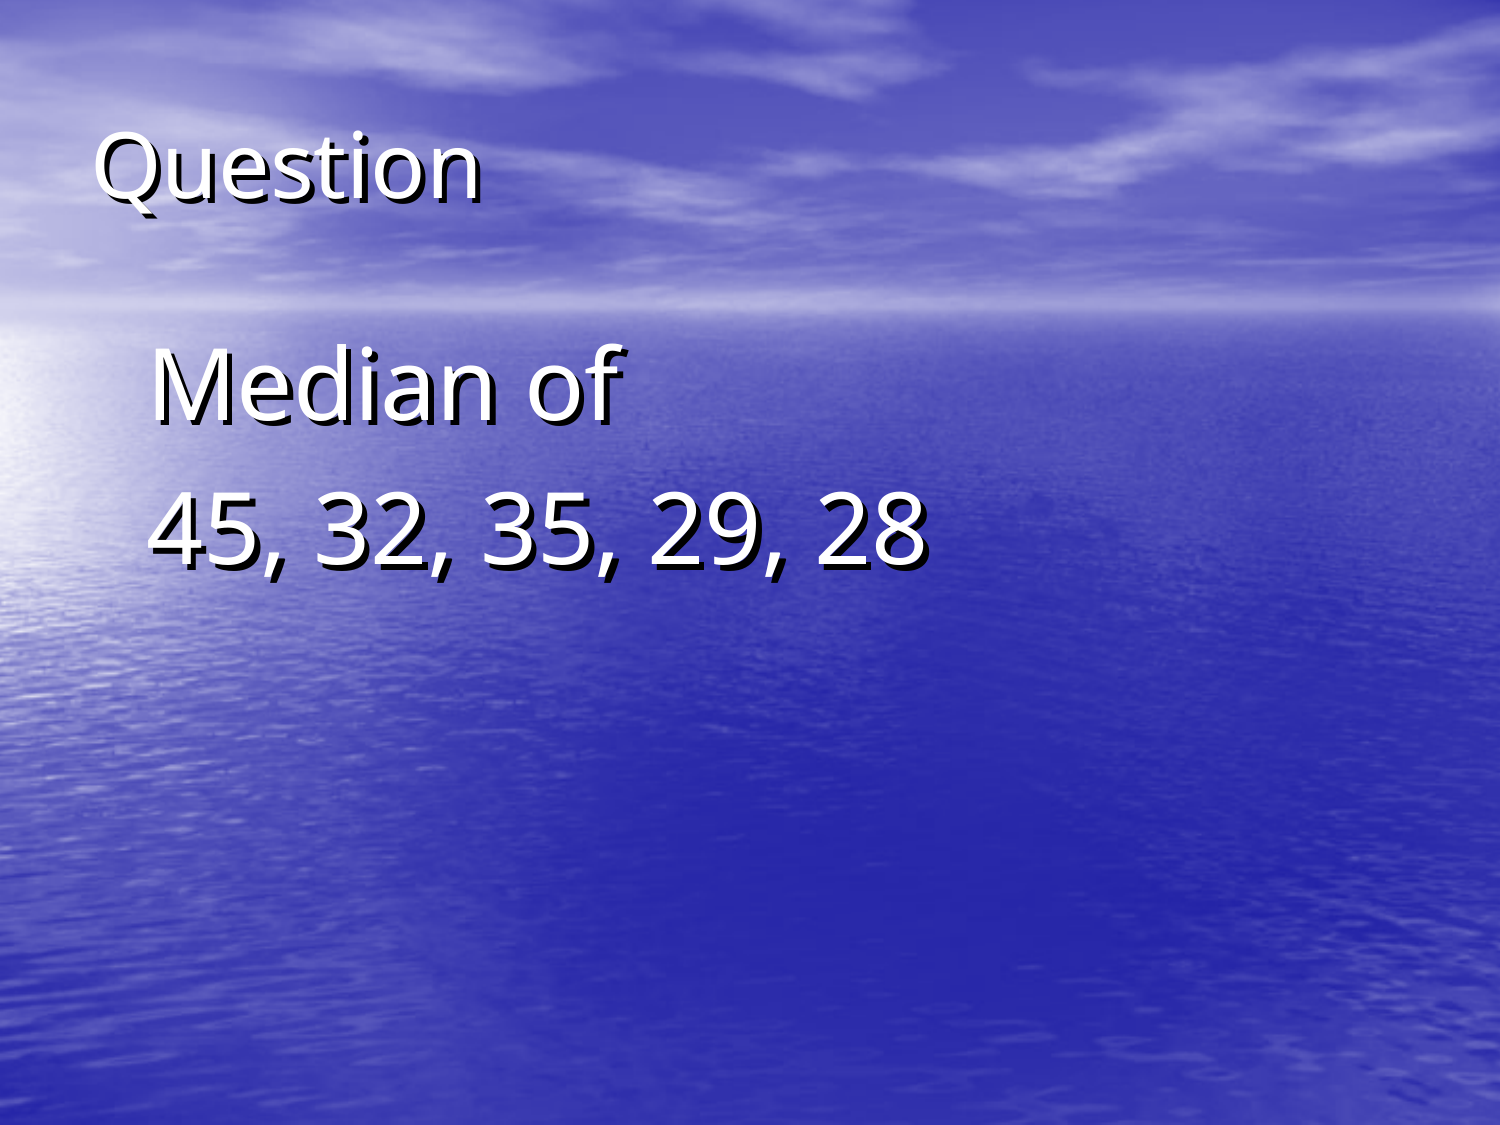

# Question
Median of
45, 32, 35, 29, 28